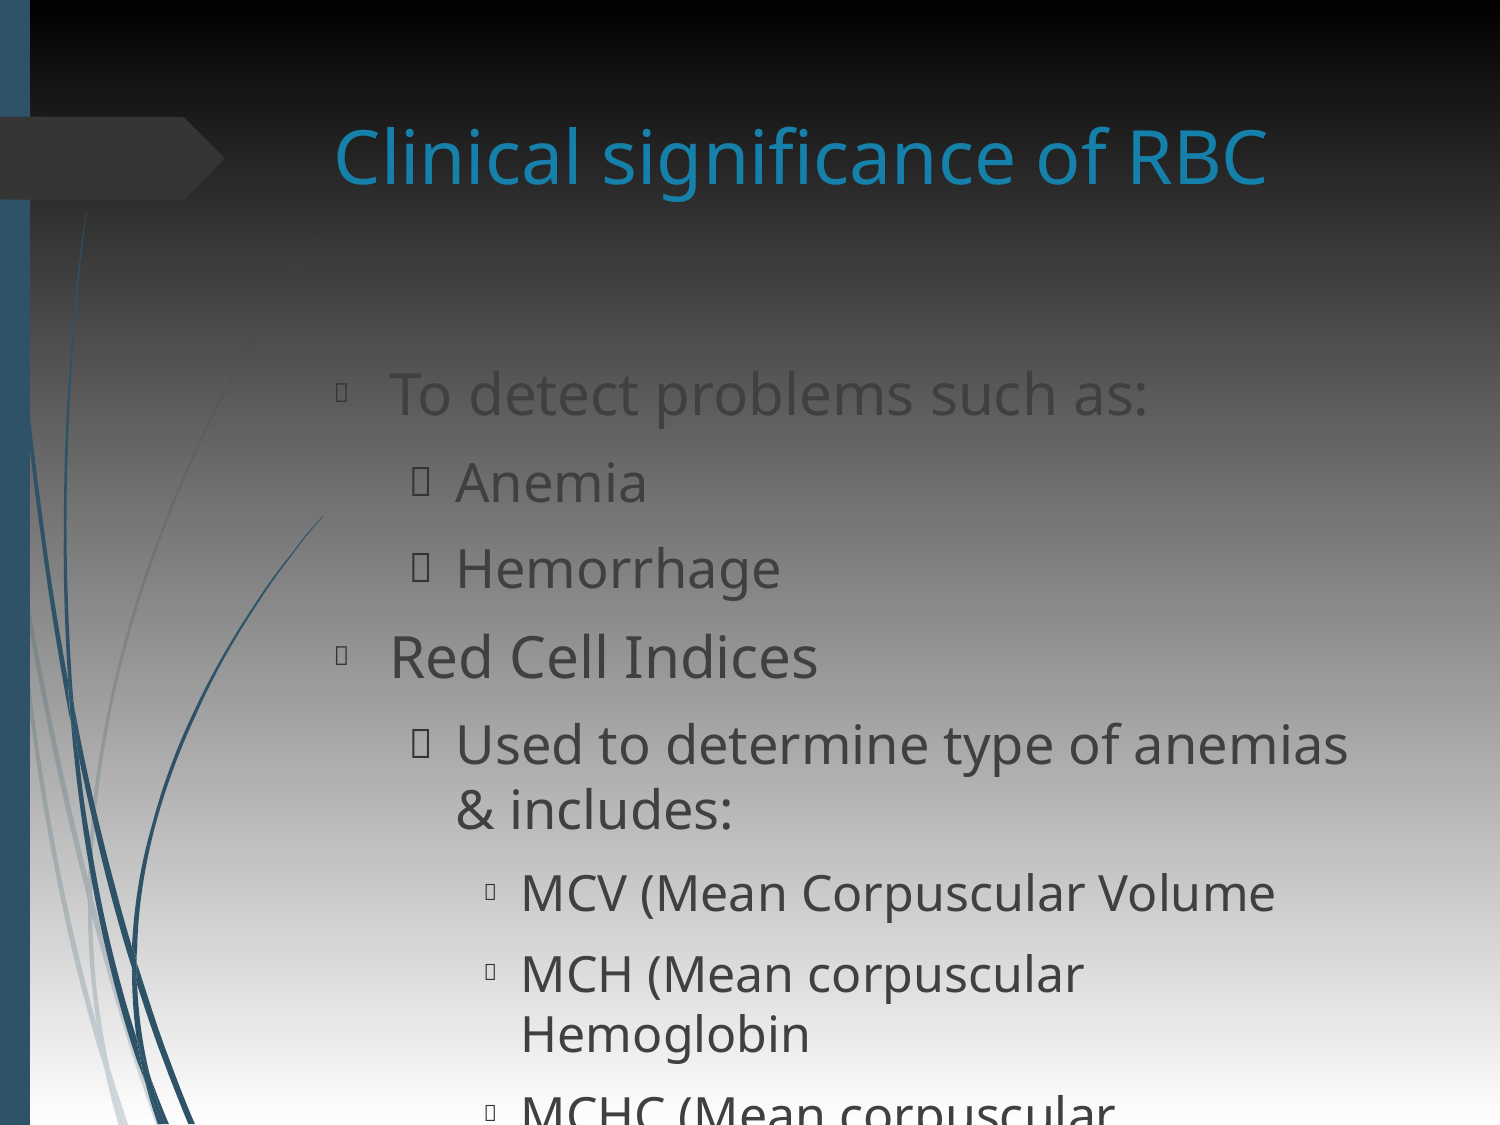

# Clinical significance of RBC
To detect problems such as:
Anemia
Hemorrhage
Red Cell Indices
Used to determine type of anemias & includes:
MCV (Mean Corpuscular Volume
MCH (Mean corpuscular Hemoglobin
MCHC (Mean corpuscular Hemoglobin Concentration